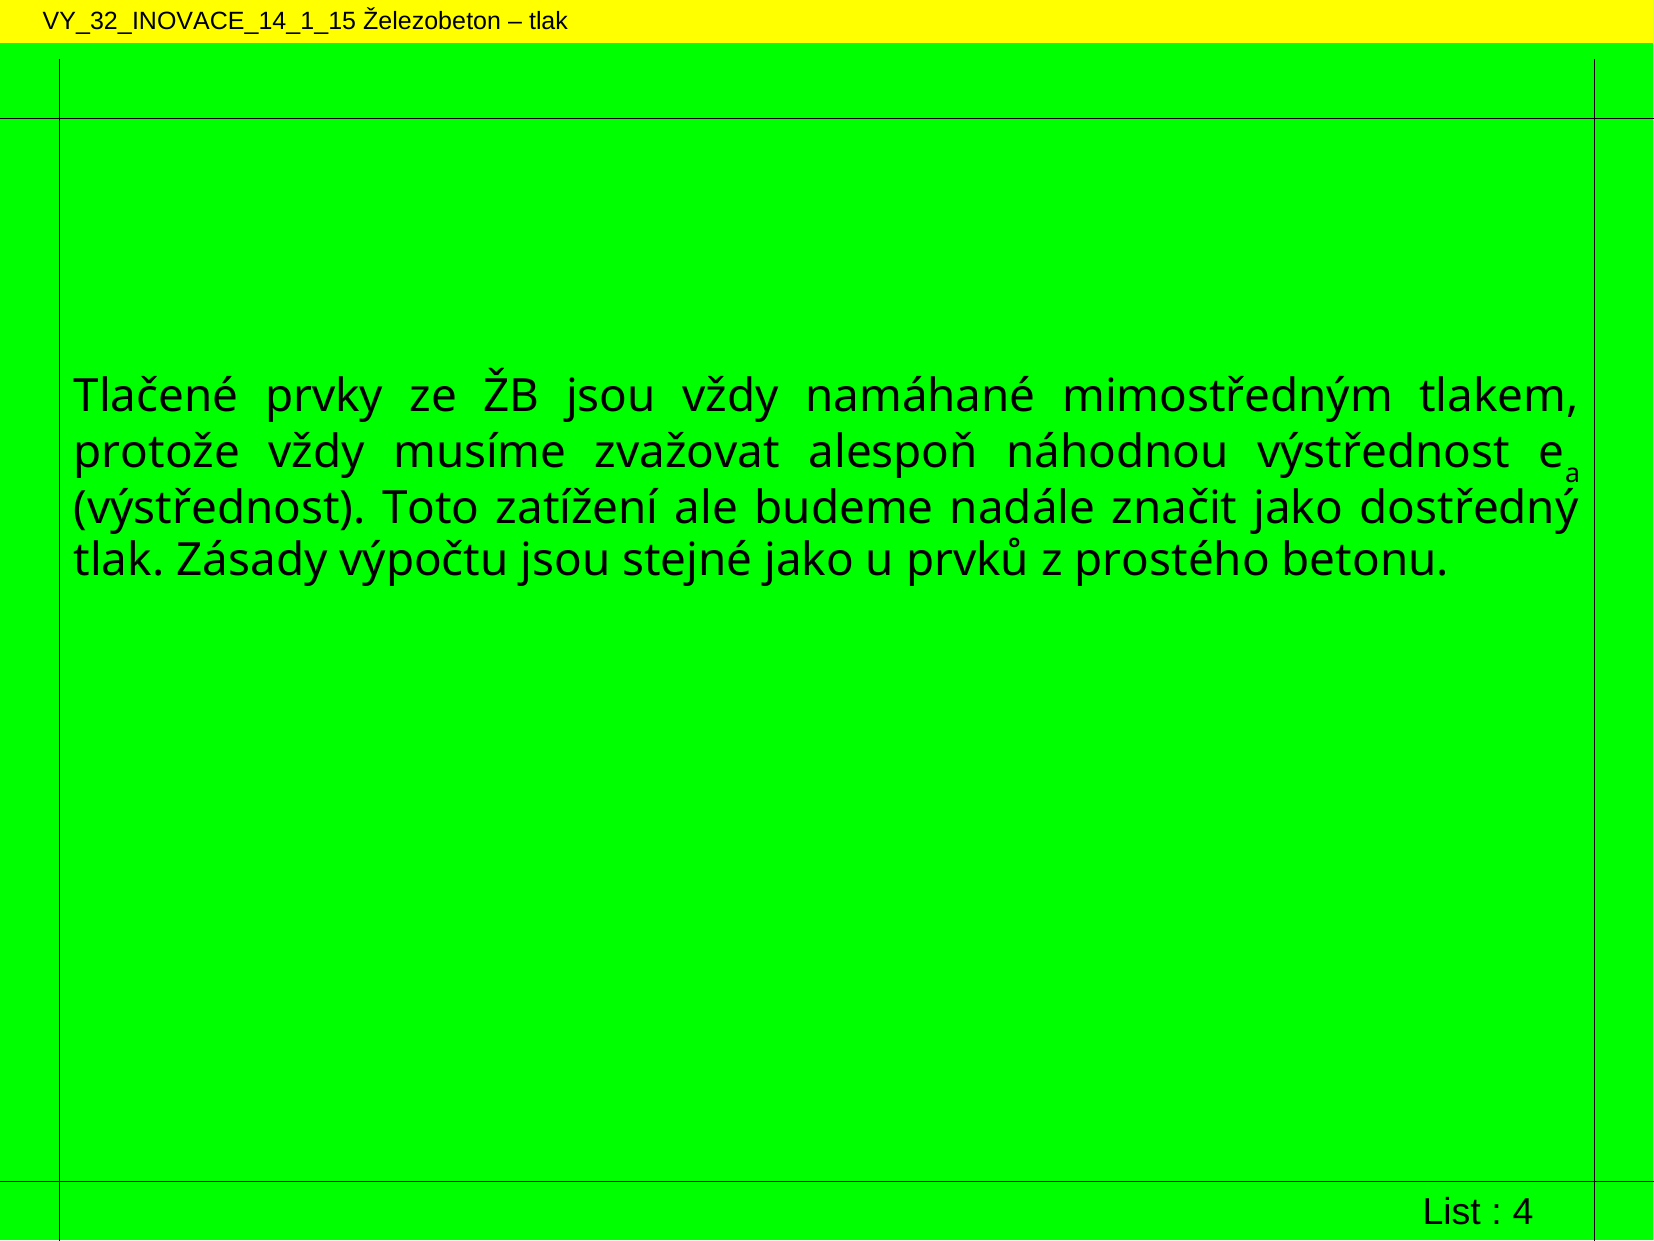

VY_32_INOVACE_14_1_15 Železobeton – tlak
Tlačené prvky ze ŽB jsou vždy namáhané mimostředným tlakem, protože vždy musíme zvažovat alespoň náhodnou výstřednost ea (výstřednost). Toto zatížení ale budeme nadále značit jako dostředný tlak. Zásady výpočtu jsou stejné jako u prvků z prostého betonu.
List :